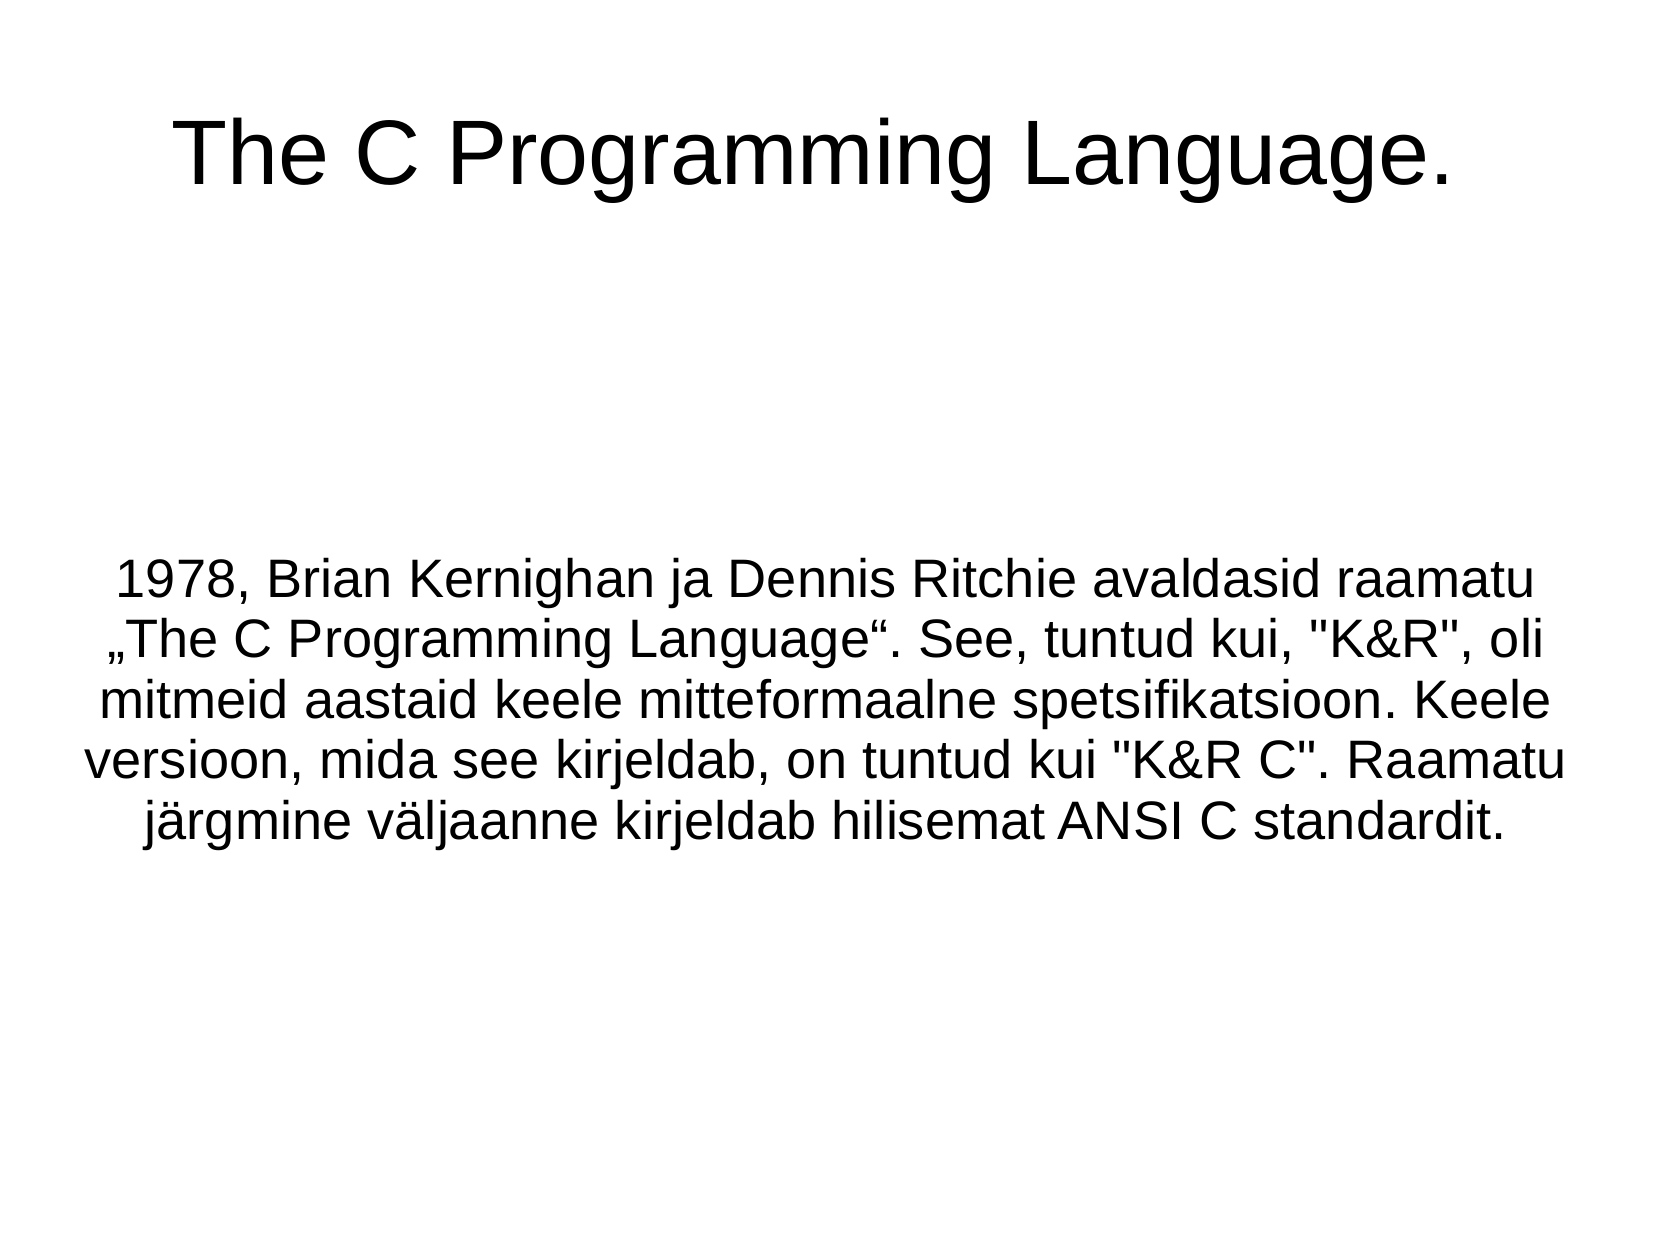

# The C Programming Language.
1978, Brian Kernighan ja Dennis Ritchie avaldasid raamatu „The C Programming Language“. See, tuntud kui, "K&R", oli mitmeid aastaid keele mitteformaalne spetsifikatsioon. Keele versioon, mida see kirjeldab, on tuntud kui "K&R C". Raamatu järgmine väljaanne kirjeldab hilisemat ANSI C standardit.